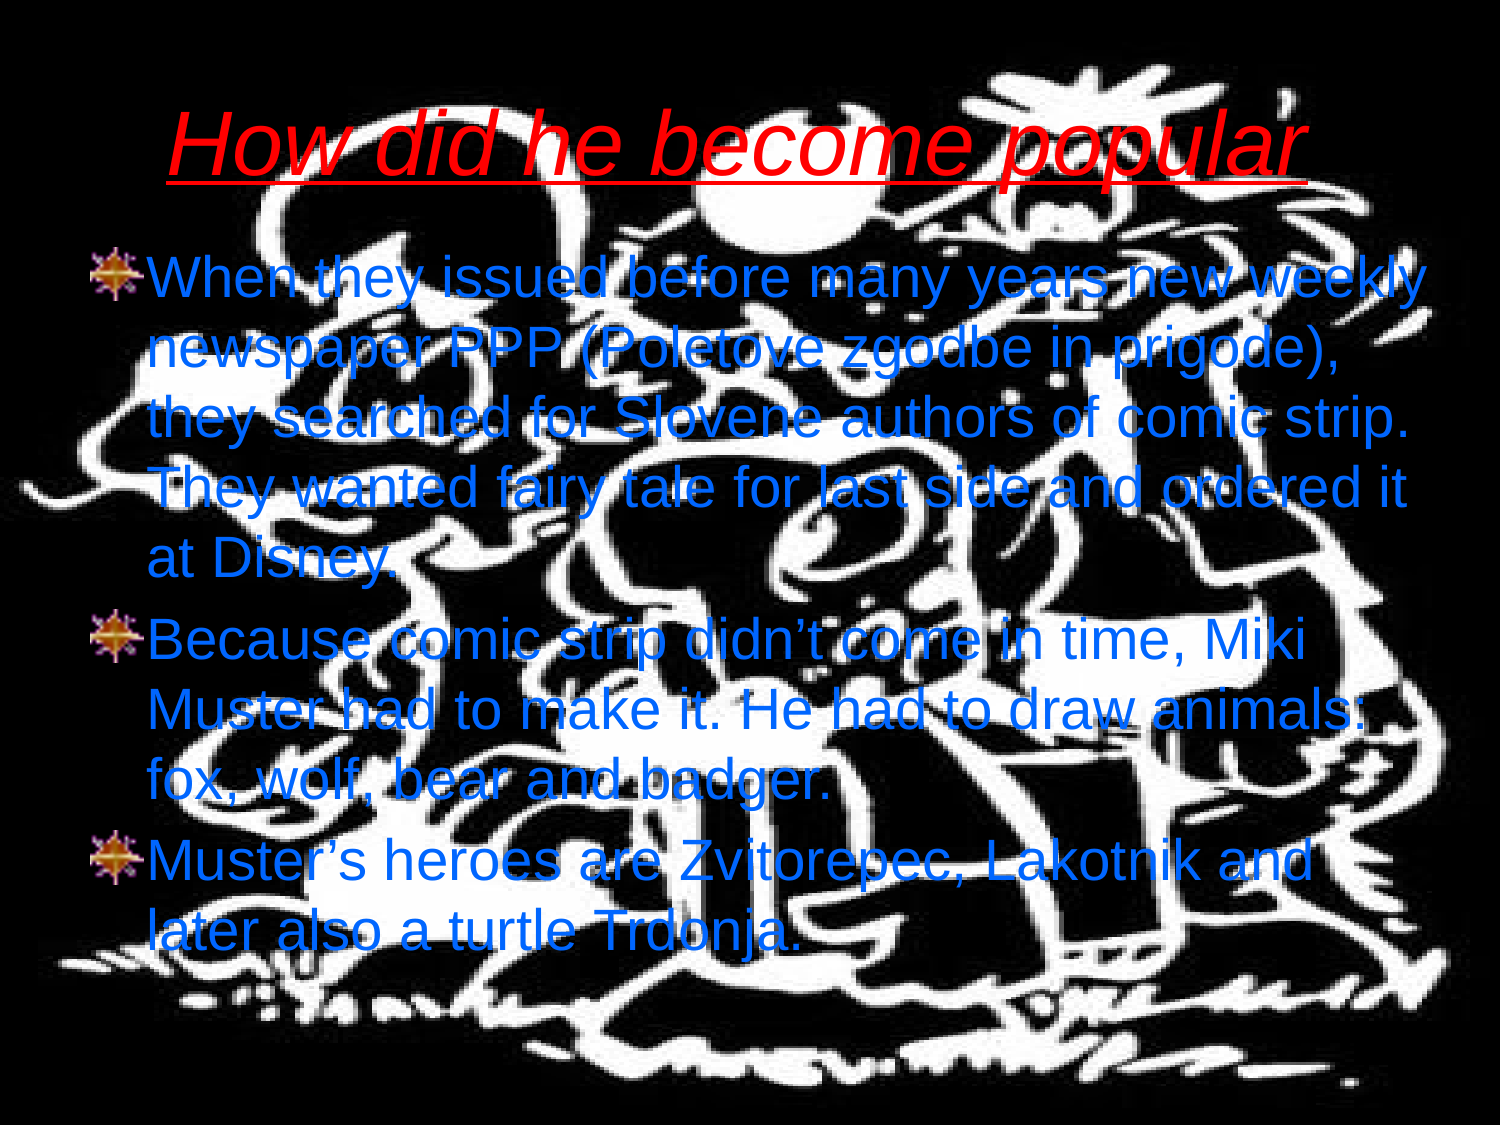

# How did he become popular
When they issued before many years new weekly newspaper PPP (Poletove zgodbe in prigode), they searched for Slovene authors of comic strip. They wanted fairy tale for last side and ordered it at Disney.
Because comic strip didn’t come in time, Miki Muster had to make it. He had to draw animals: fox, wolf, bear and badger.
Muster’s heroes are Zvitorepec, Lakotnik and later also a turtle Trdonja.